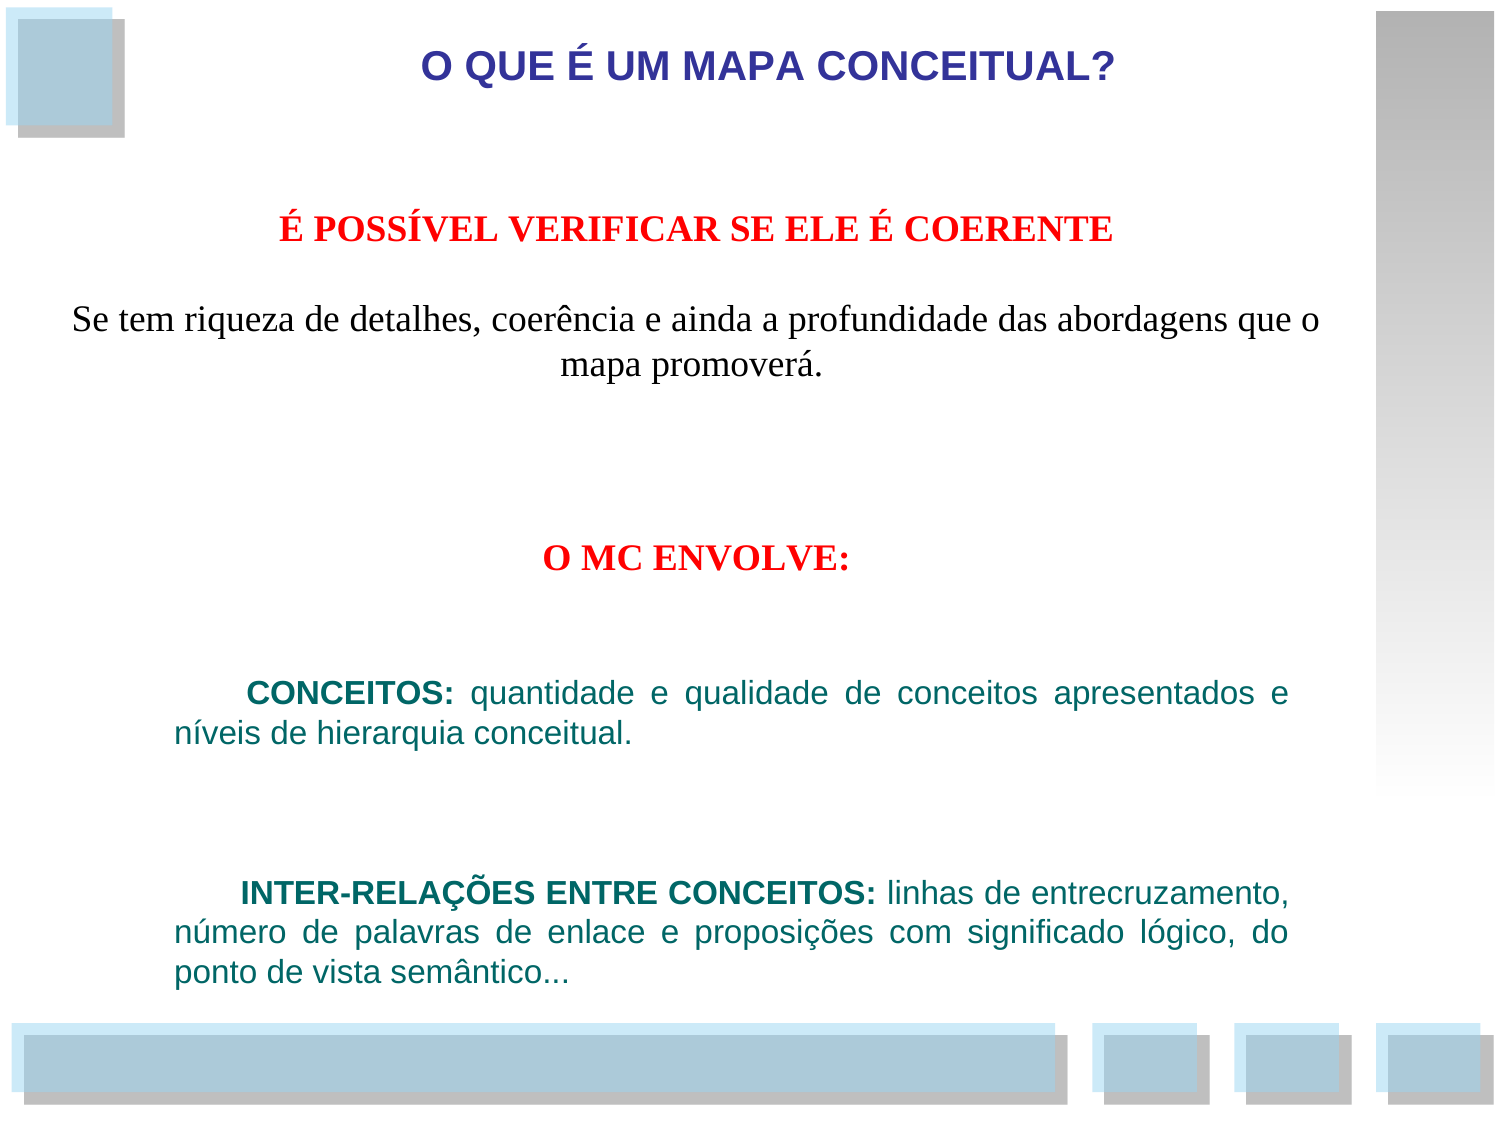

O QUE É UM MAPA CONCEITUAL?
É POSSÍVEL VERIFICAR SE ELE É COERENTE
Se tem riqueza de detalhes, coerência e ainda a profundidade das abordagens que o mapa promoverá.
O MC ENVOLVE:
 CONCEITOS: quantidade e qualidade de conceitos apresentados e níveis de hierarquia conceitual.
 INTER-RELAÇÕES ENTRE CONCEITOS: linhas de entrecruzamento, número de palavras de enlace e proposições com significado lógico, do ponto de vista semântico...